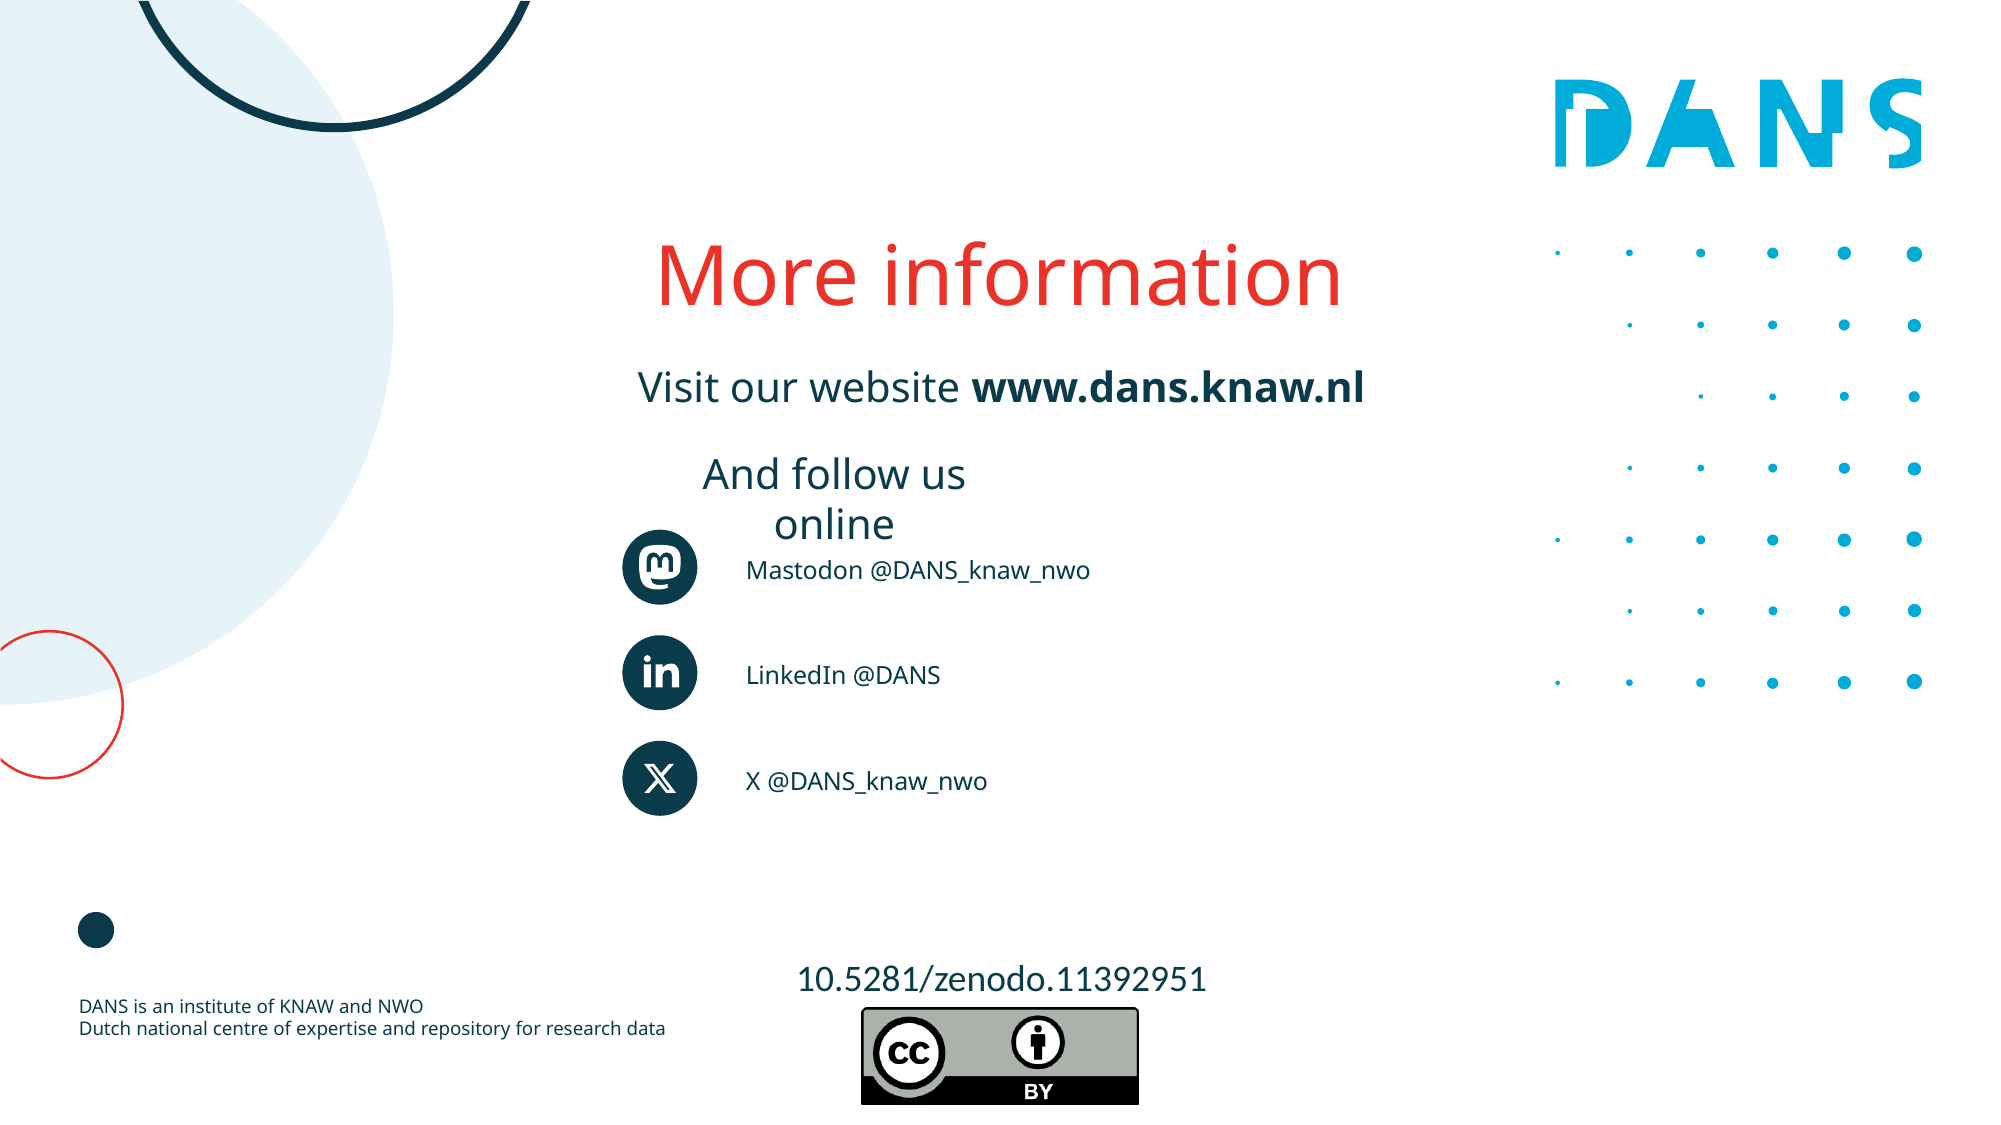

# More information
Visit our website www.dans.knaw.nl
And follow us online
Mastodon @DANS_knaw_nwo
LinkedIn @DANS
X @DANS_knaw_nwo
10.5281/zenodo.11392951